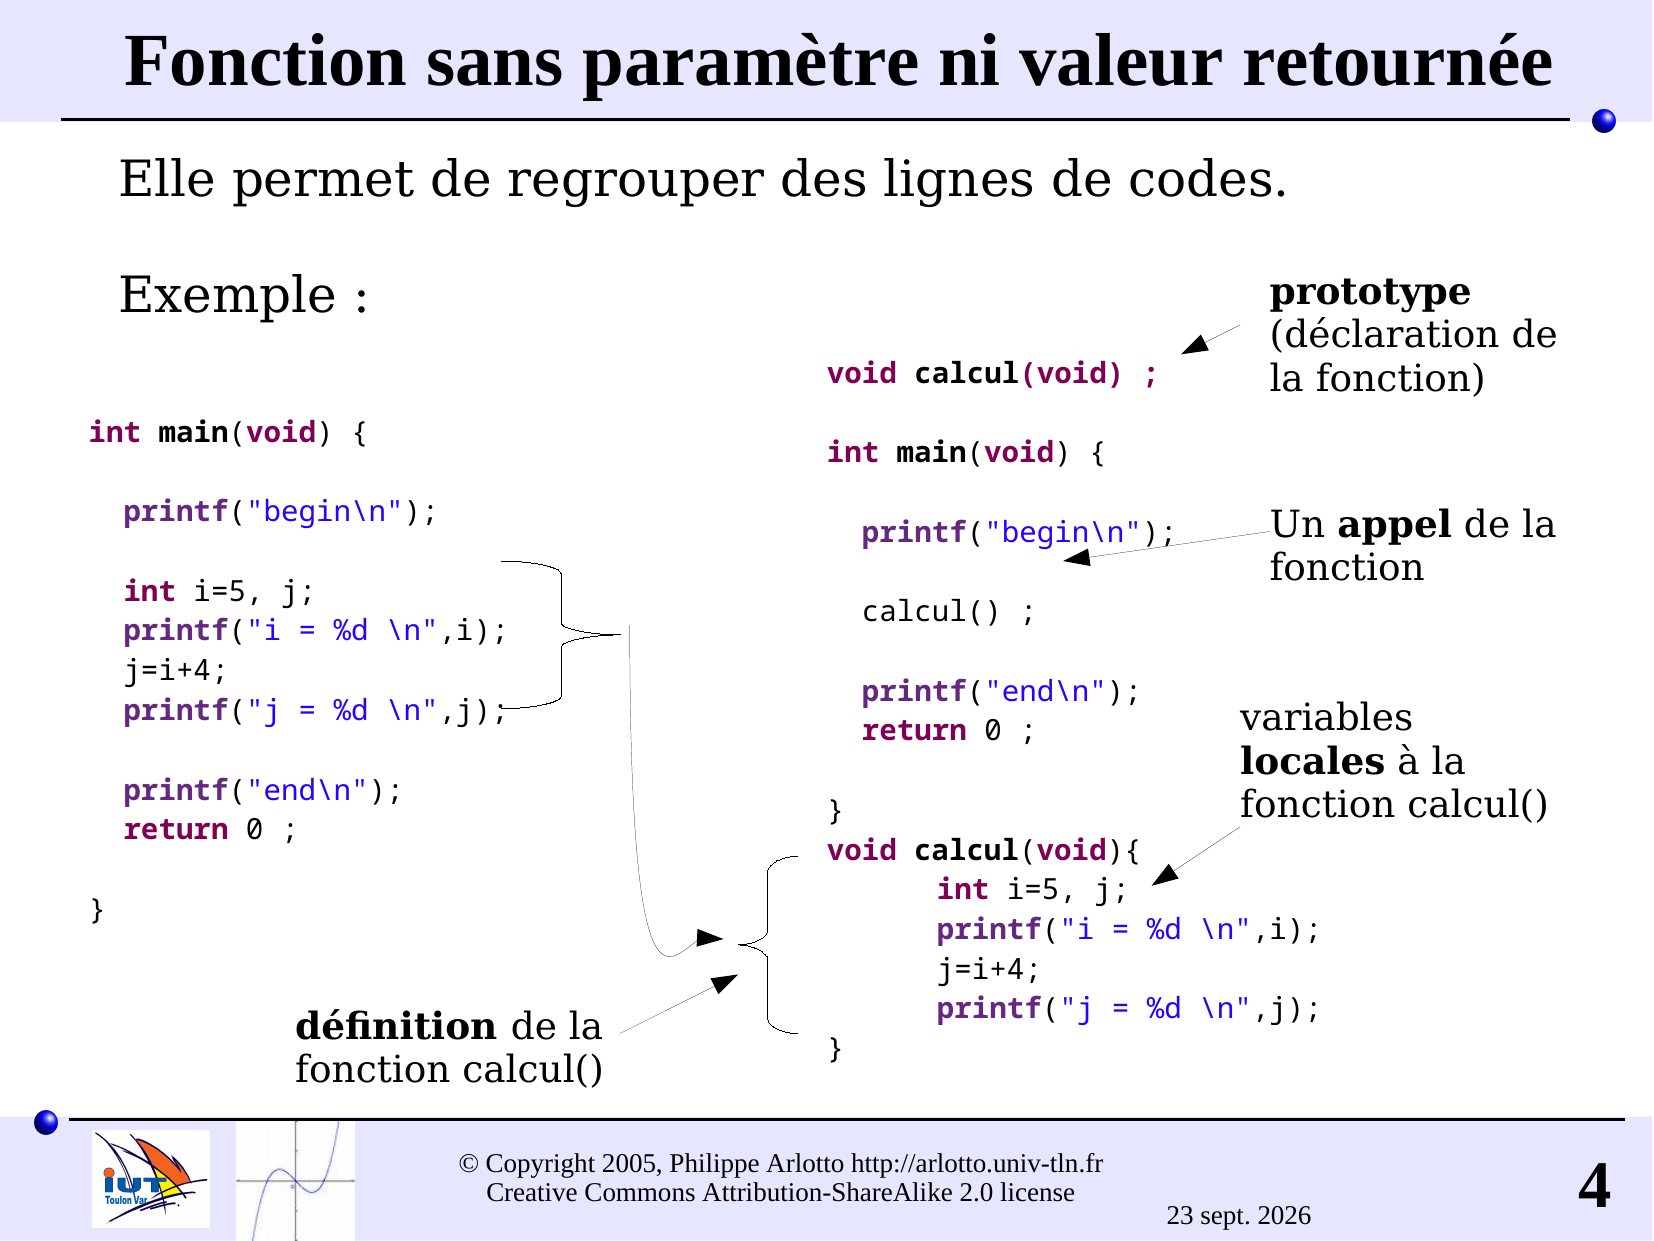

# Fonction sans paramètre ni valeur retournée
Elle permet de regrouper des lignes de codes.
Exemple :
prototype (déclaration de la fonction)
void calcul(void) ;
int main(void) {
 printf("begin\n");
 calcul() ;
 printf("end\n");
 return 0 ;
}
int main(void) {
 printf("begin\n");
 int i=5, j;
 printf("i = %d \n",i);
 j=i+4;
 printf("j = %d \n",j);
 printf("end\n");
 return 0 ;
}
Un appel de la fonction
variables locales à la fonction calcul()
void calcul(void){
	 int i=5, j;
	 printf("i = %d \n",i);
	 j=i+4;
	 printf("j = %d \n",j);
}
définition de la fonction calcul()